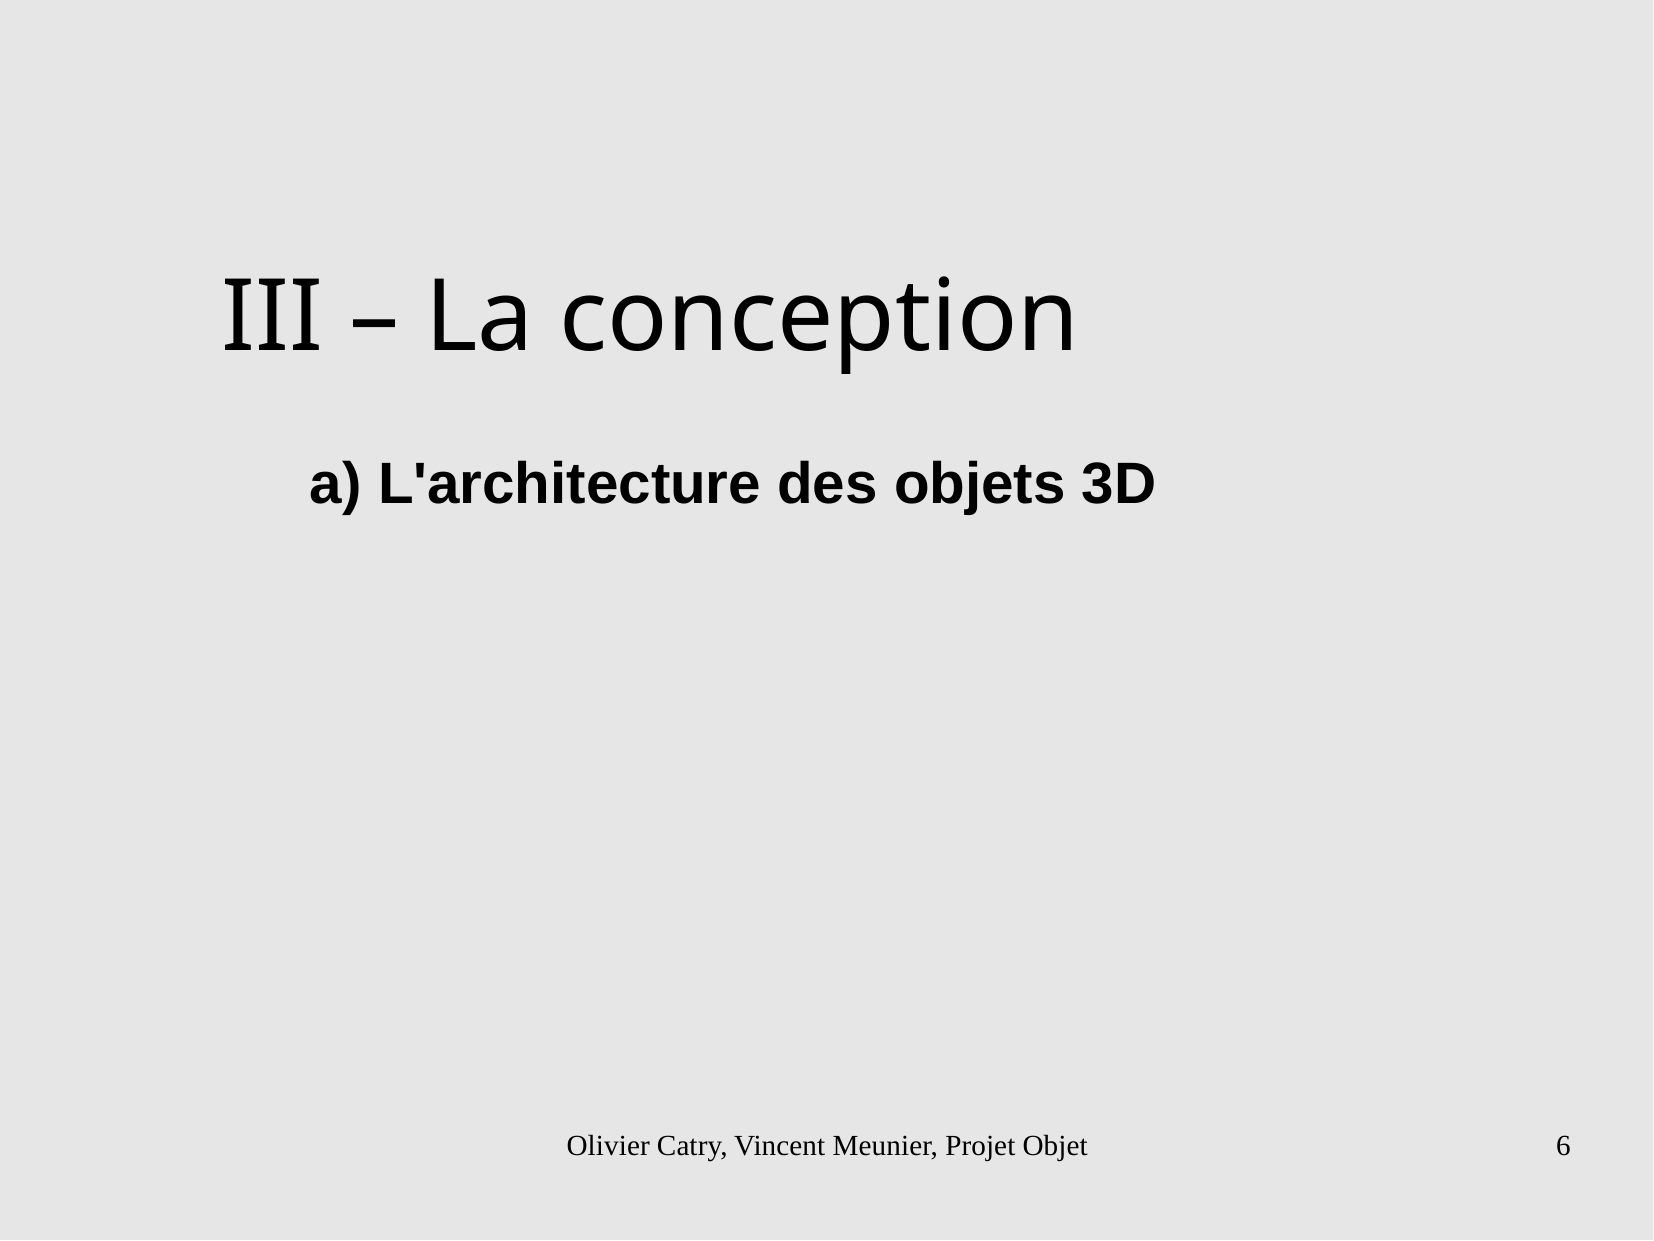

III – La conception
a) L'architecture des objets 3D
Olivier Catry, Vincent Meunier, Projet Objet
6